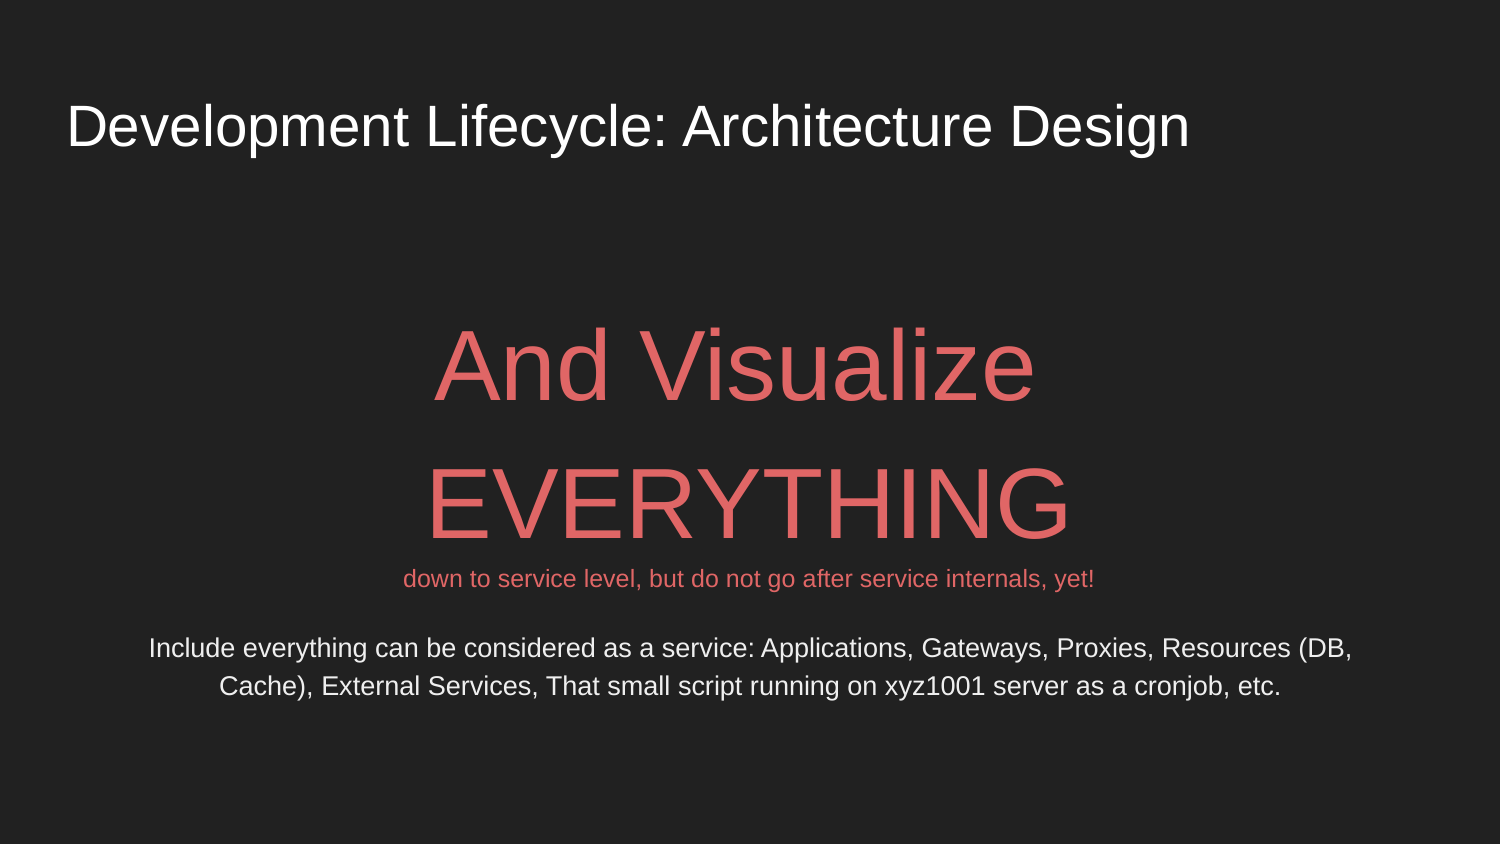

# Development Lifecycle: Architecture Design
And Visualize
EVERYTHING
down to service level, but do not go after service internals, yet!
Include everything can be considered as a service: Applications, Gateways, Proxies, Resources (DB, Cache), External Services, That small script running on xyz1001 server as a cronjob, etc.